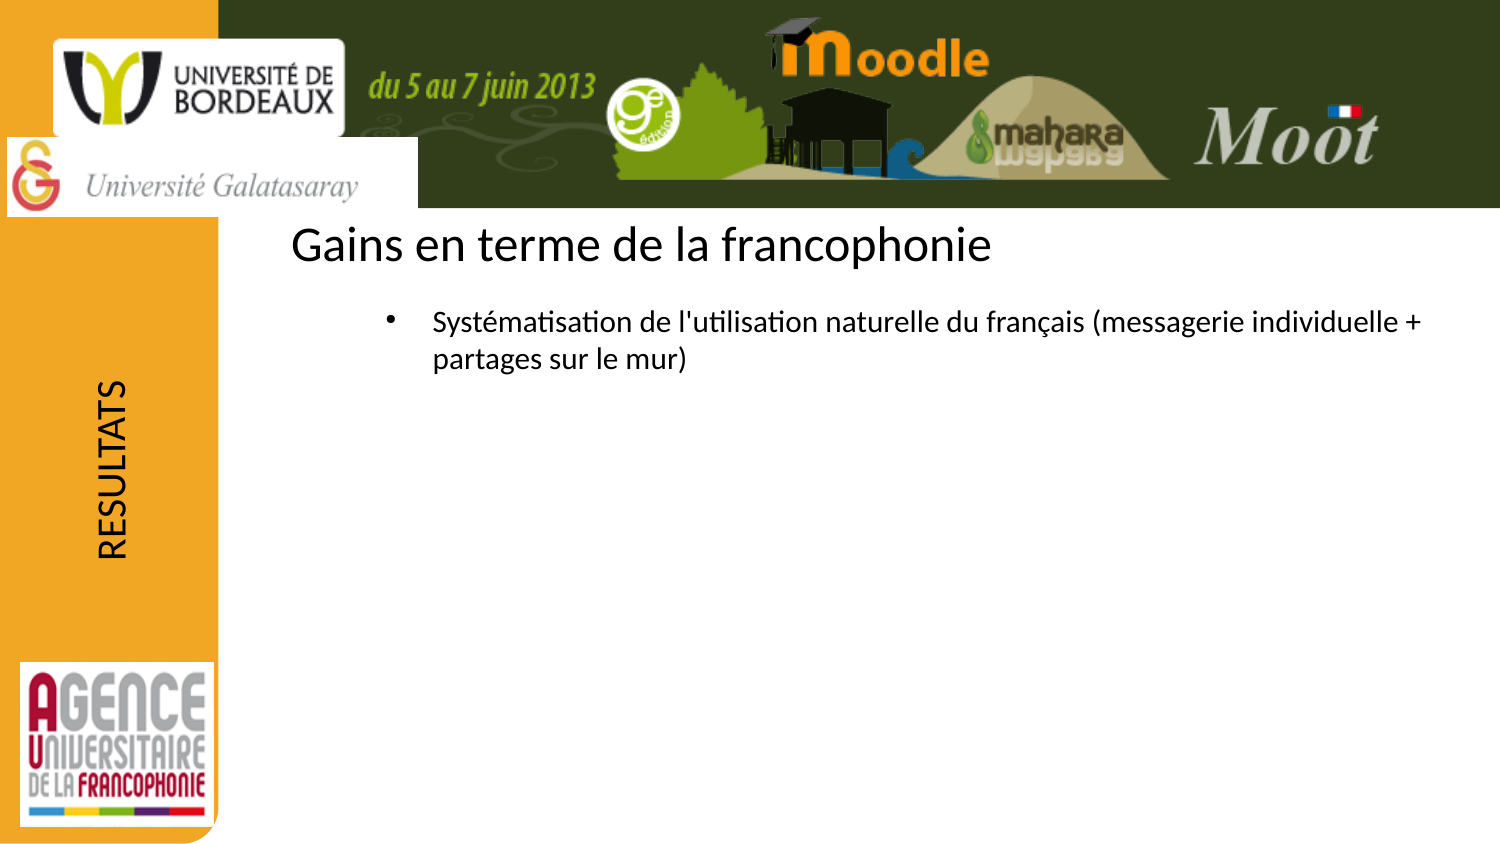

# Gains en terme de la francophonie
Systématisation de l'utilisation naturelle du français (messagerie individuelle + partages sur le mur)
RESULTATS